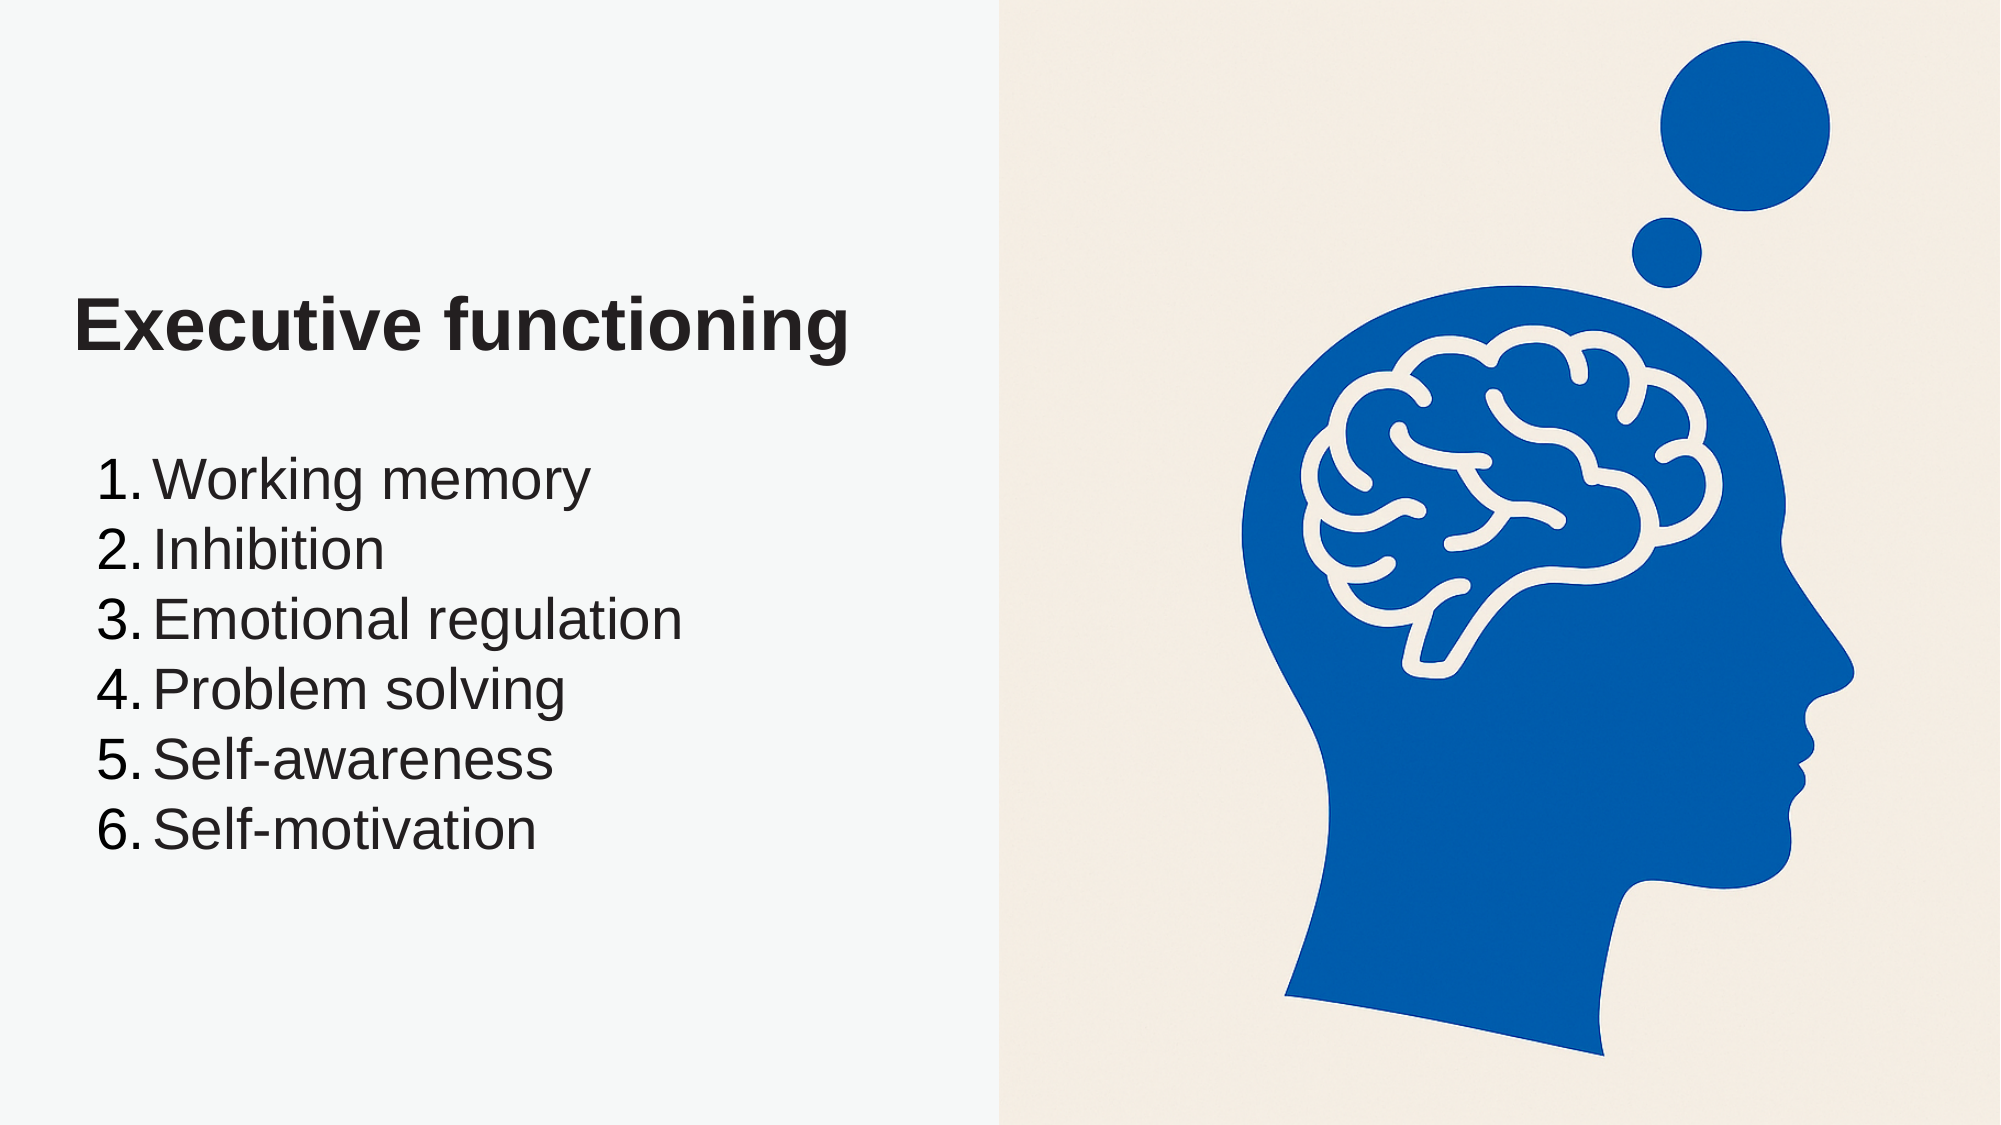

# Executive functioning
Working memory
Inhibition
Emotional regulation
Problem solving
Self-awareness
Self-motivation